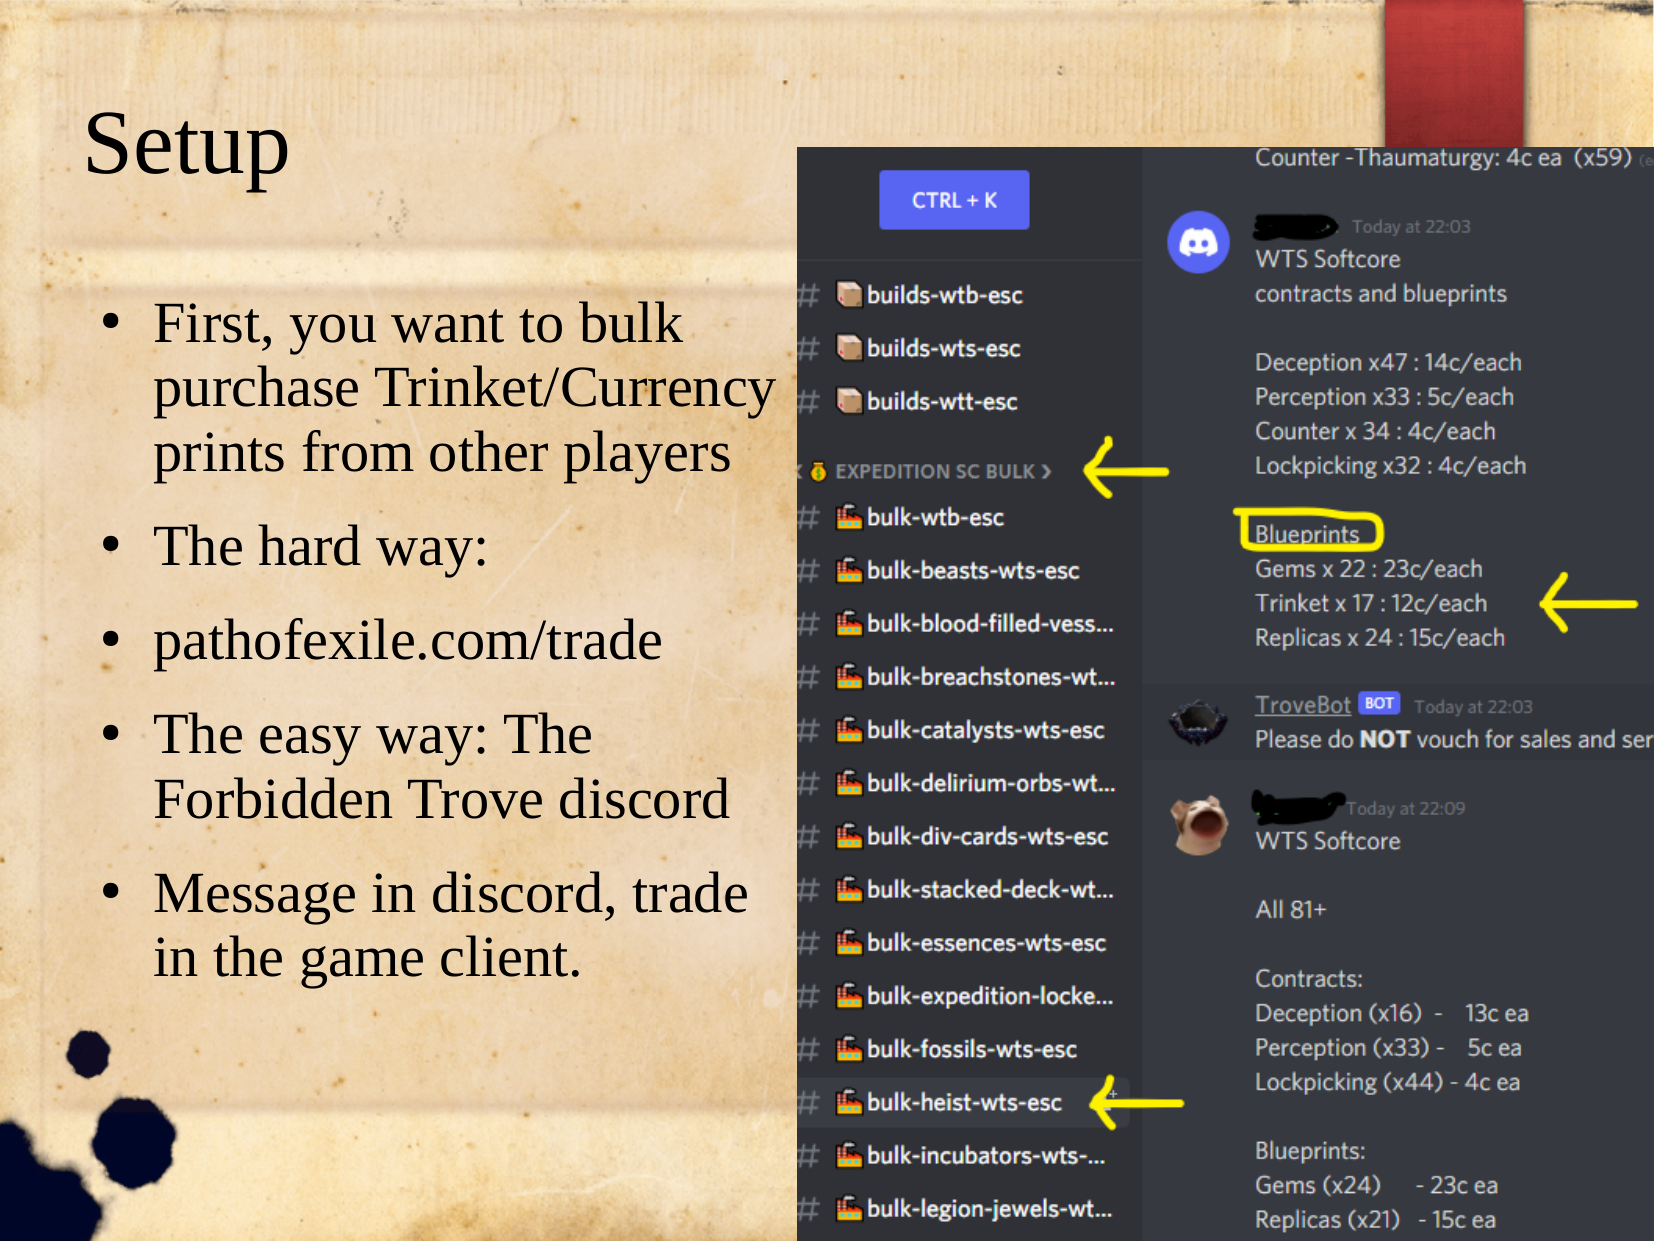

# Setup
First, you want to bulk purchase Trinket/Currency prints from other players
The hard way:
pathofexile.com/trade
The easy way: The Forbidden Trove discord
Message in discord, trade in the game client.